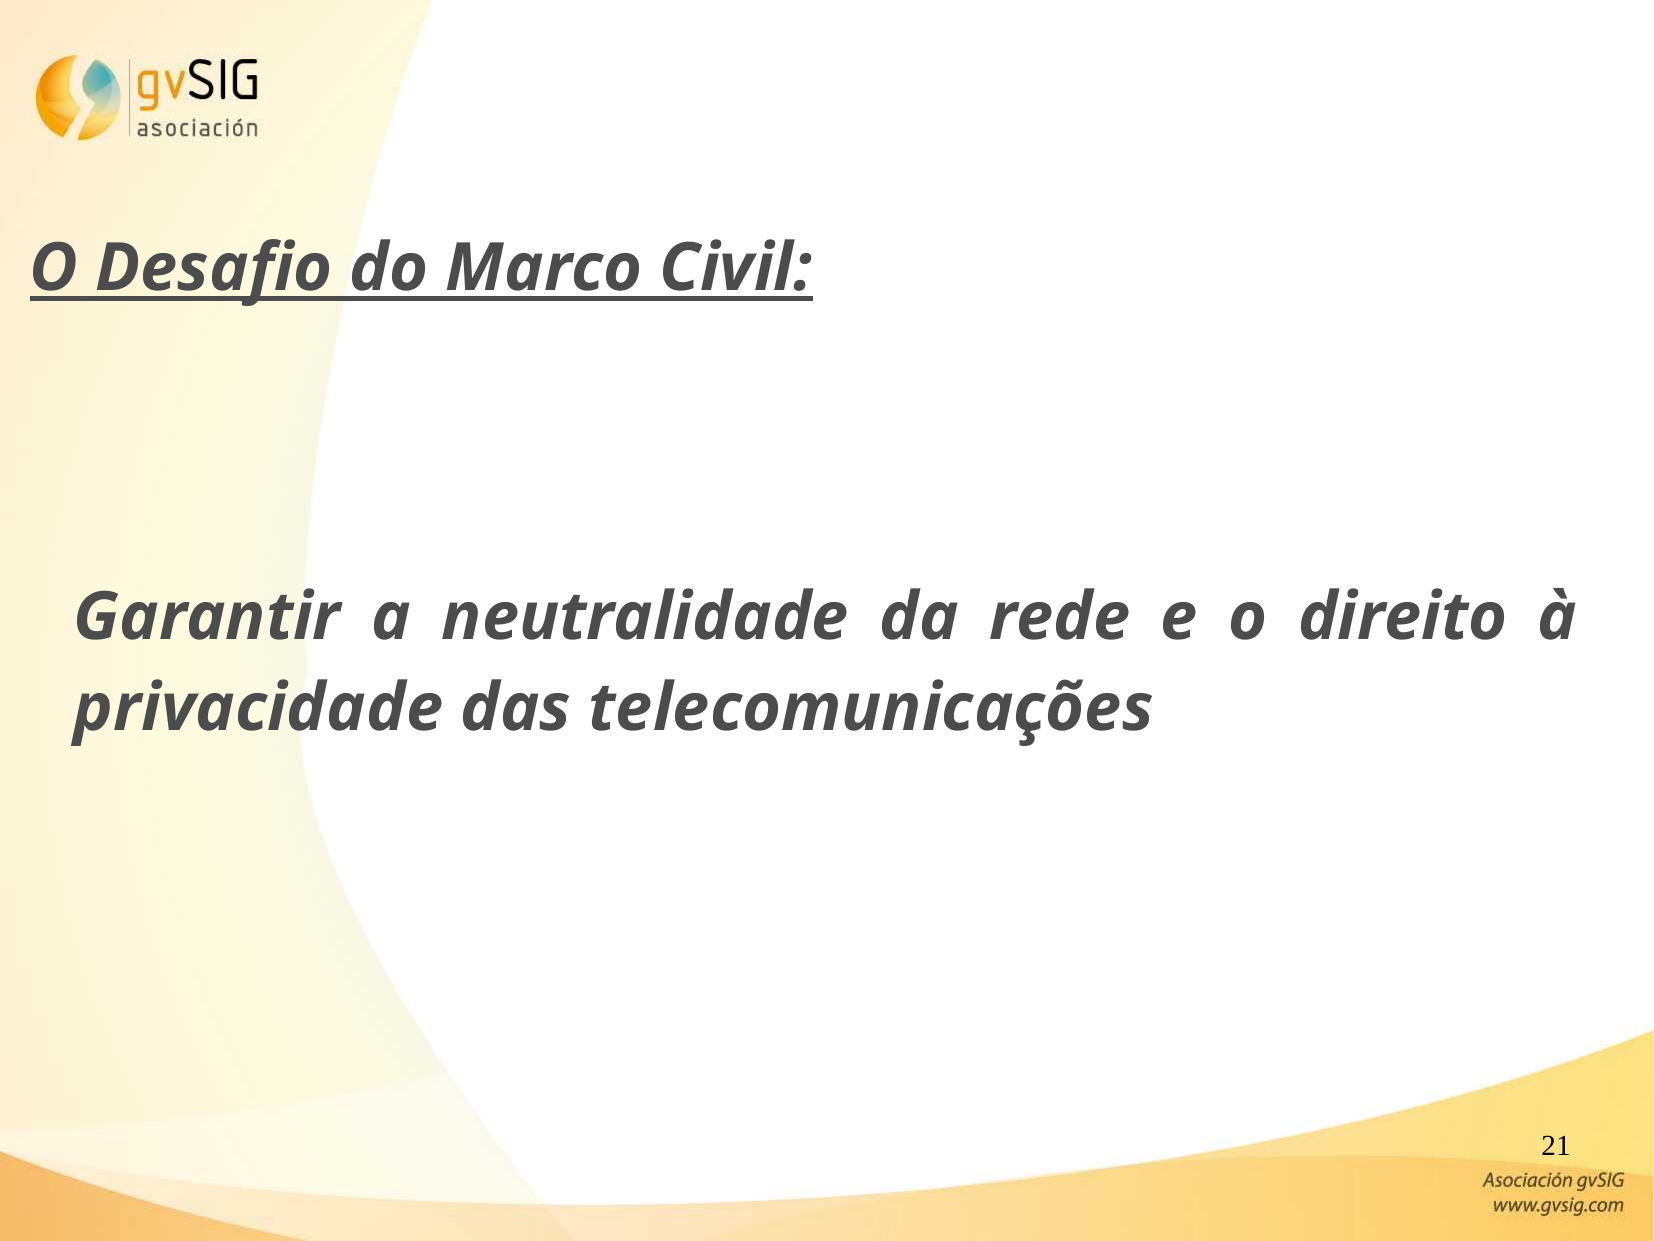

# O Desafio do Marco Civil:
Garantir a neutralidade da rede e o direito à privacidade das telecomunicações
21